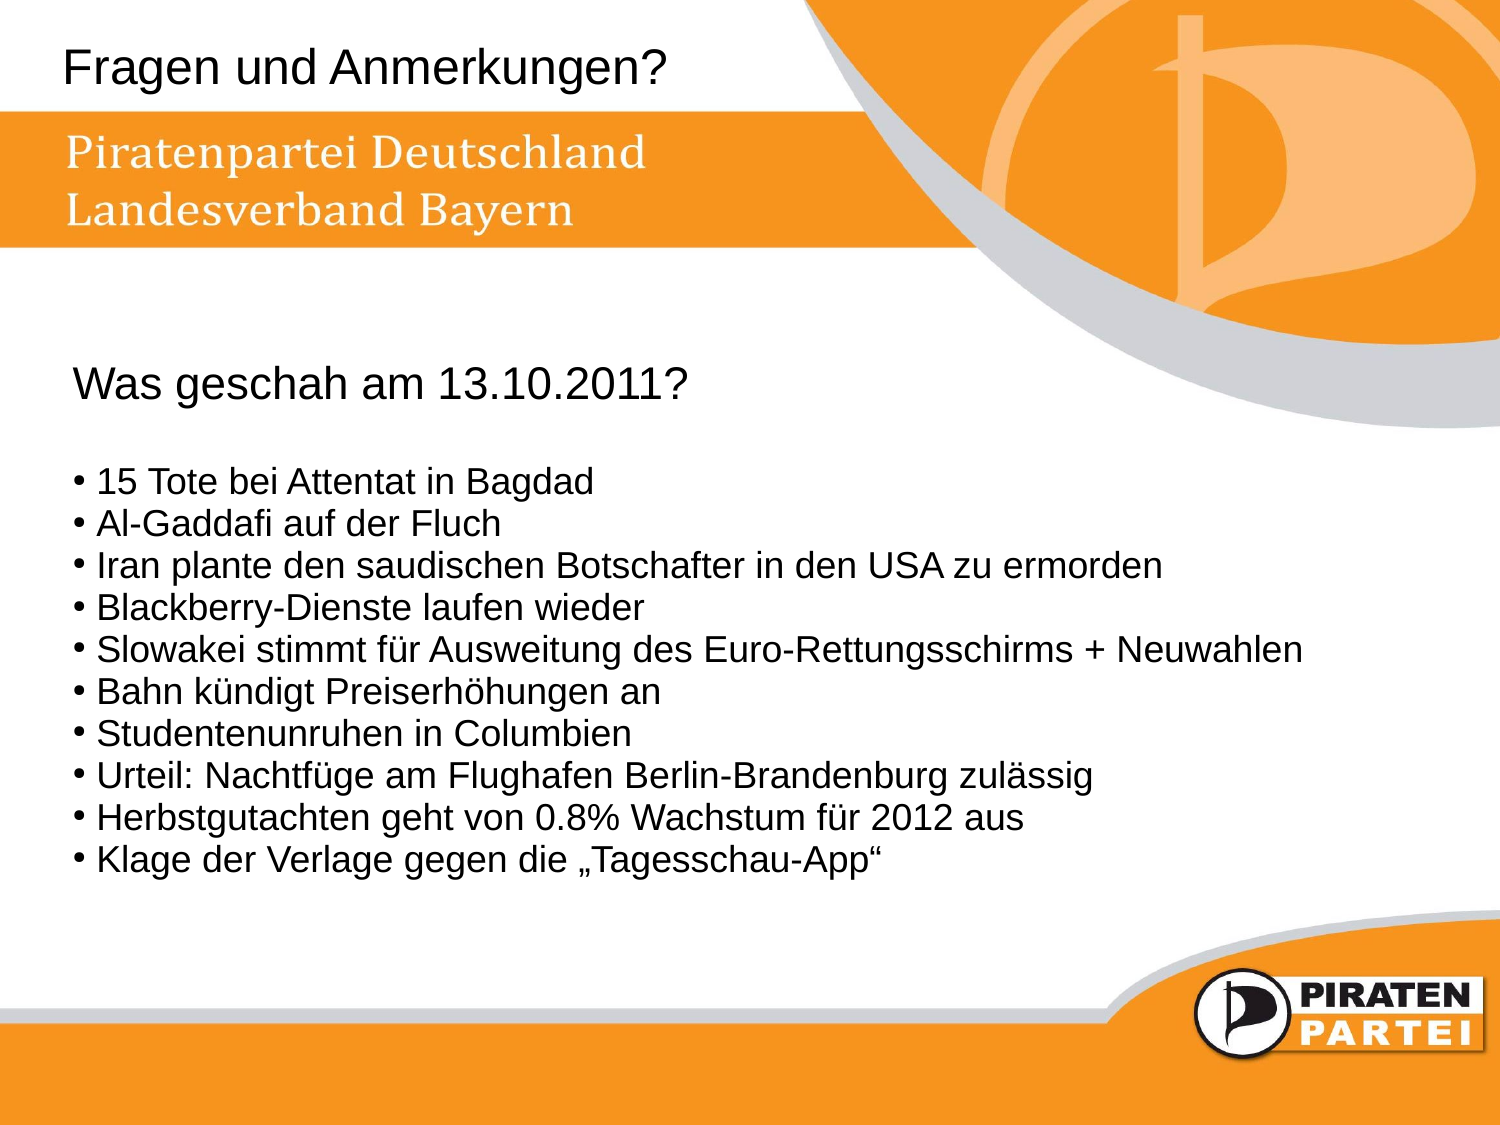

Fragen und Anmerkungen?
Was geschah am 13.10.2011?
 15 Tote bei Attentat in Bagdad
 Al-Gaddafi auf der Fluch
 Iran plante den saudischen Botschafter in den USA zu ermorden
 Blackberry-Dienste laufen wieder
 Slowakei stimmt für Ausweitung des Euro-Rettungsschirms + Neuwahlen
 Bahn kündigt Preiserhöhungen an
 Studentenunruhen in Columbien
 Urteil: Nachtfüge am Flughafen Berlin-Brandenburg zulässig
 Herbstgutachten geht von 0.8% Wachstum für 2012 aus
 Klage der Verlage gegen die „Tagesschau-App“